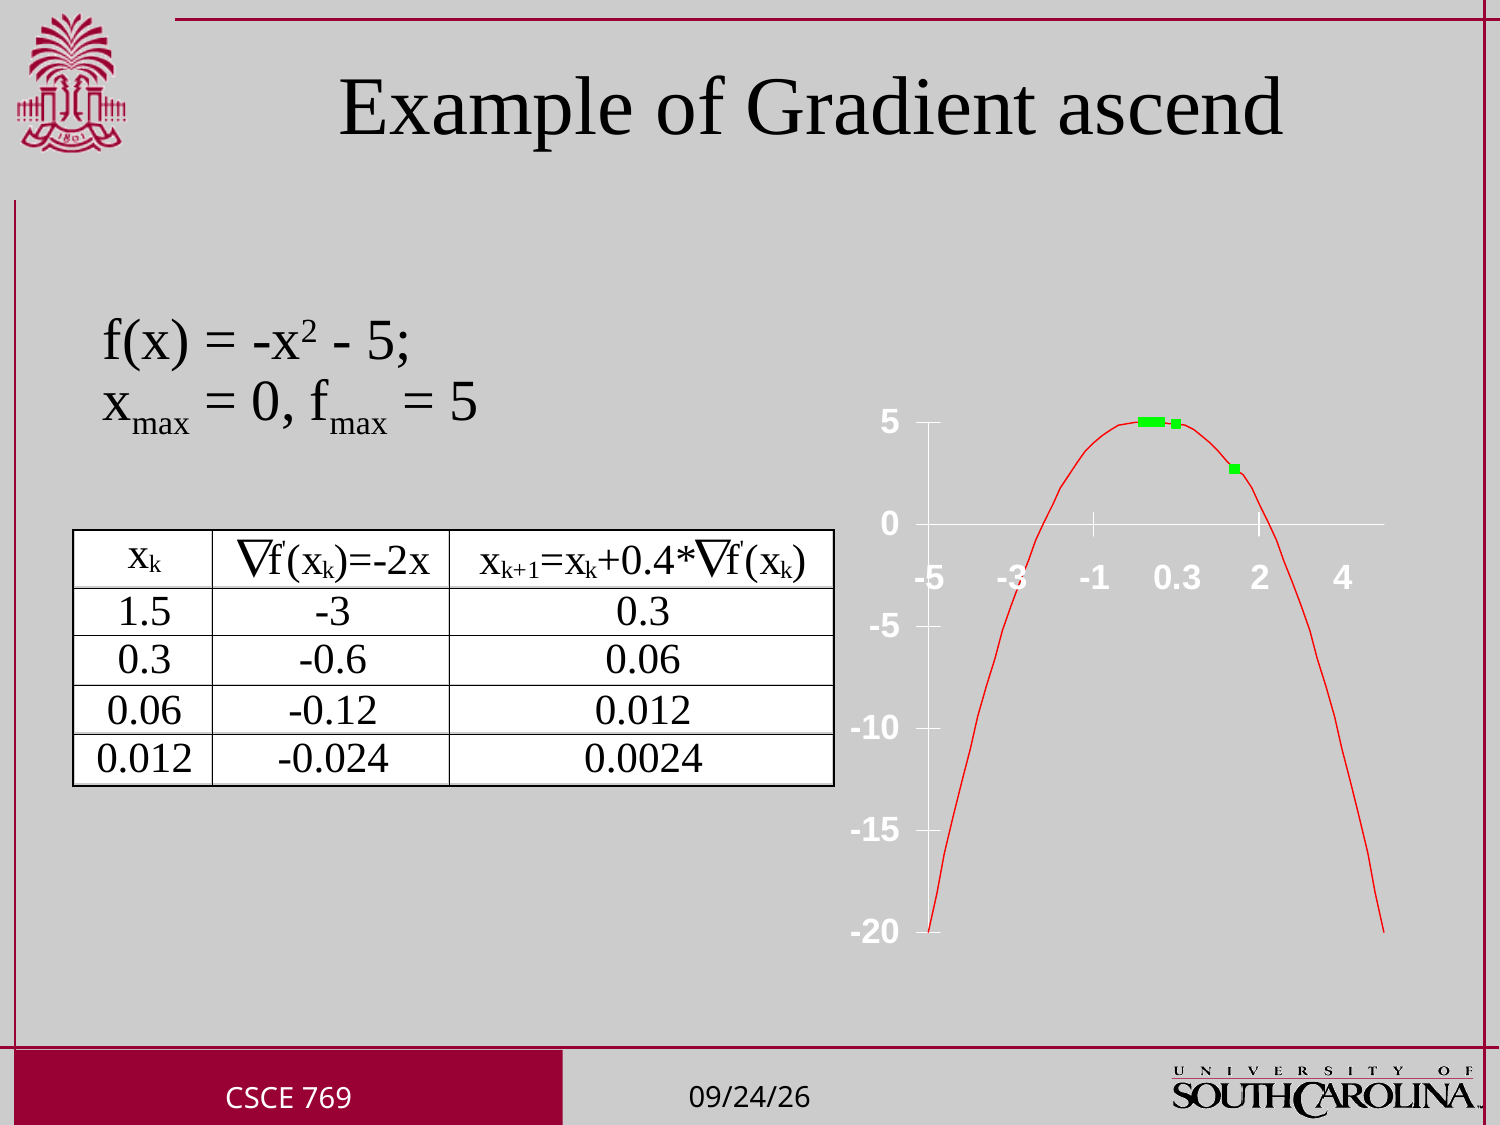

# Example of Gradient ascend
f(x) = -x2 - 5;
xmax = 0, fmax = 5